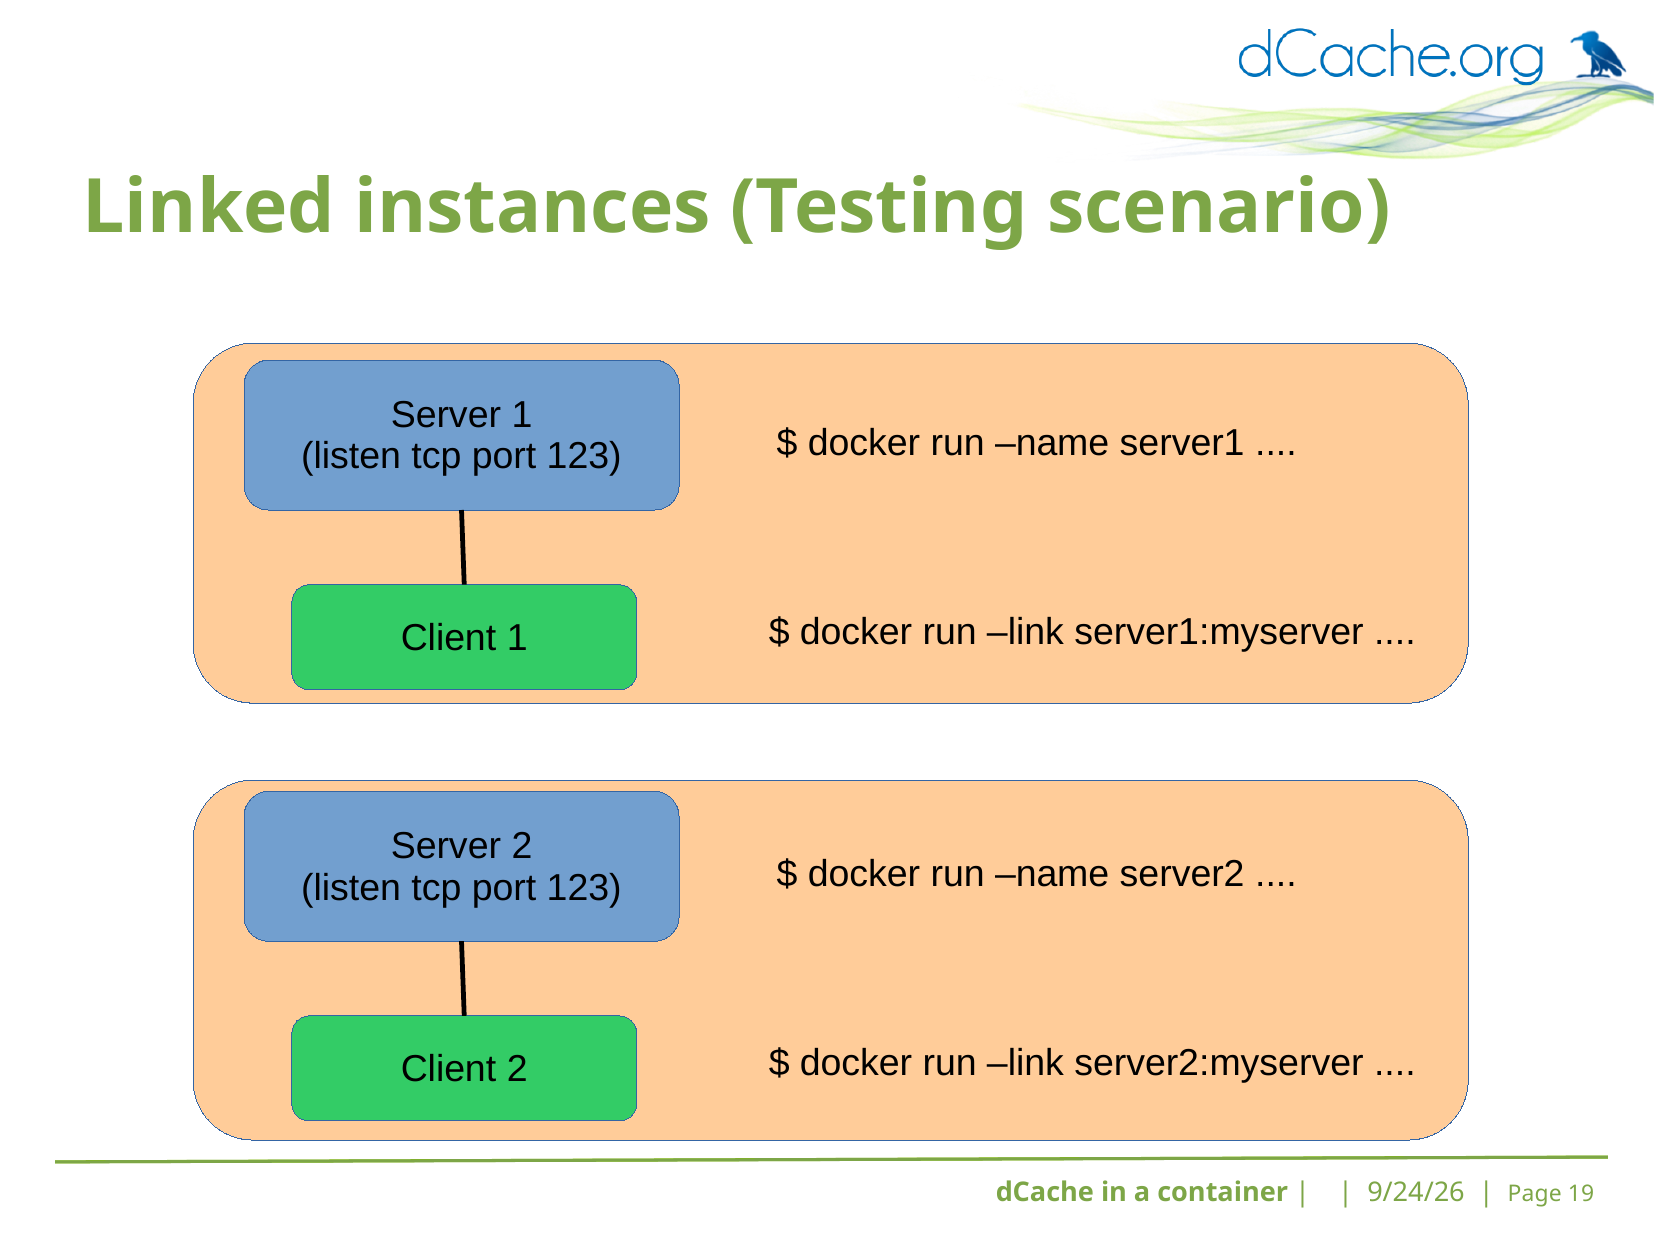

# Linked instances (Testing scenario)
Server 1
(listen tcp port 123)
$ docker run –name server1 ....
Client 1
$ docker run –link server1:myserver ....
Server 2
(listen tcp port 123)
$ docker run –name server2 ....
Client 2
$ docker run –link server2:myserver ....
19